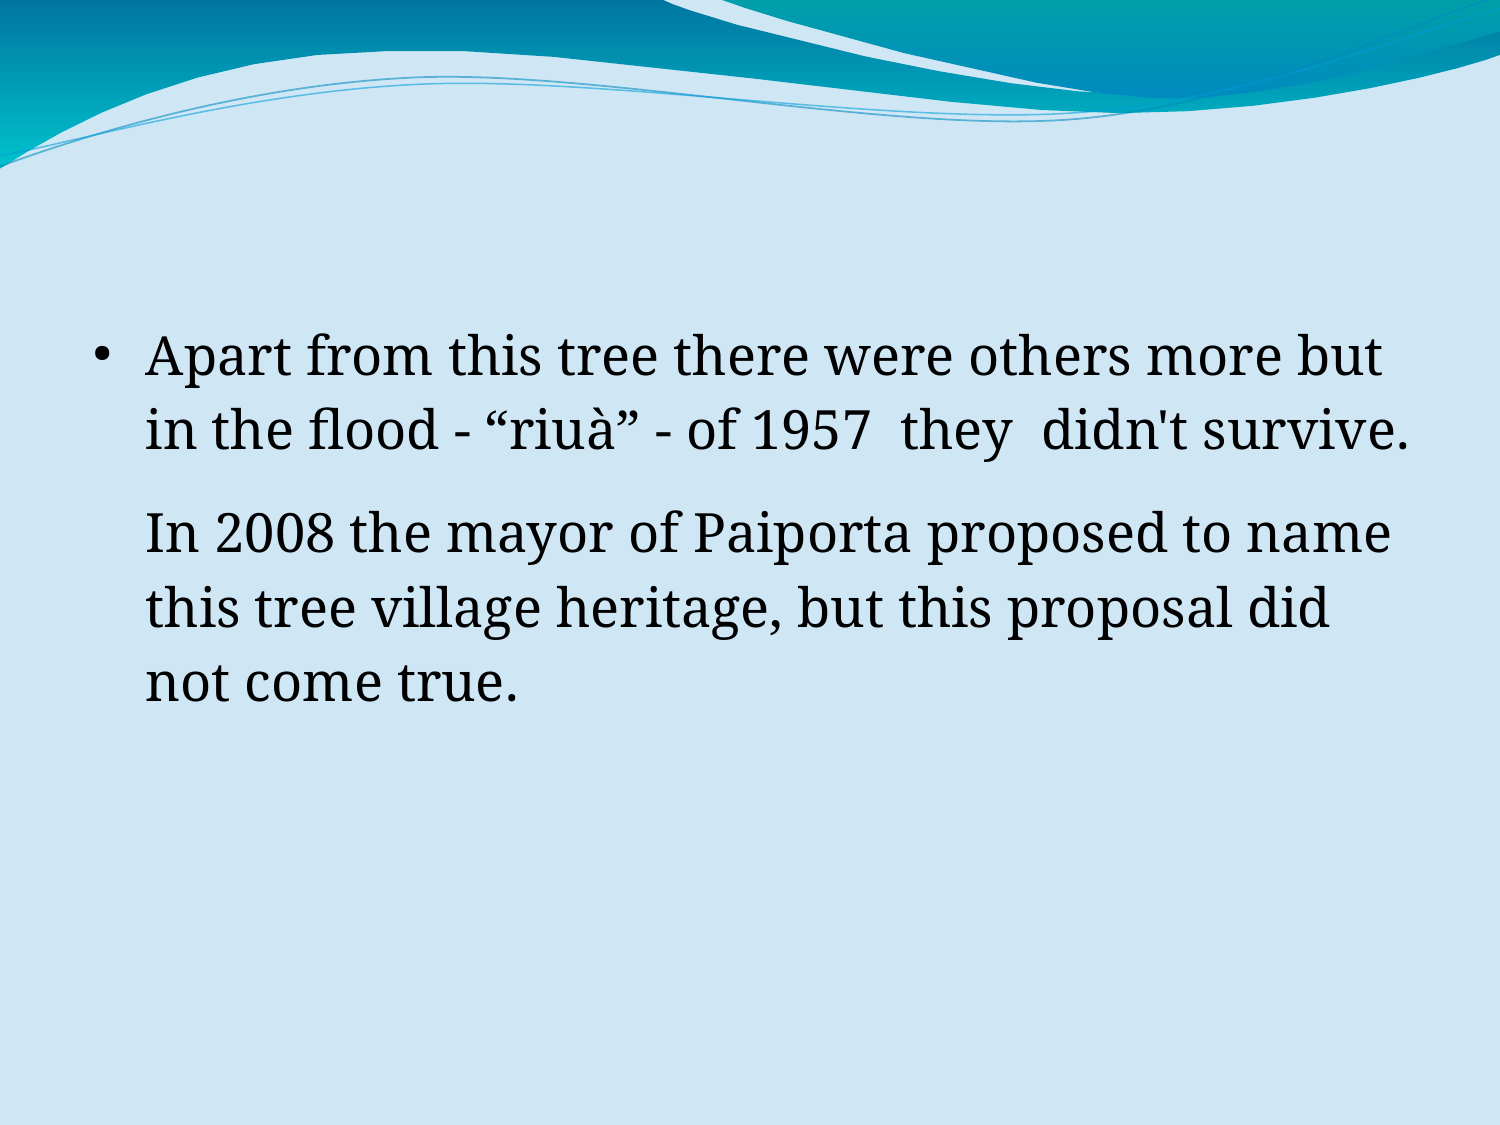

#
Apart from this tree there were others more but in the flood - “riuà” - of 1957 they didn't survive.
In 2008 the mayor of Paiporta proposed to name this tree village heritage, but this proposal did not come true.